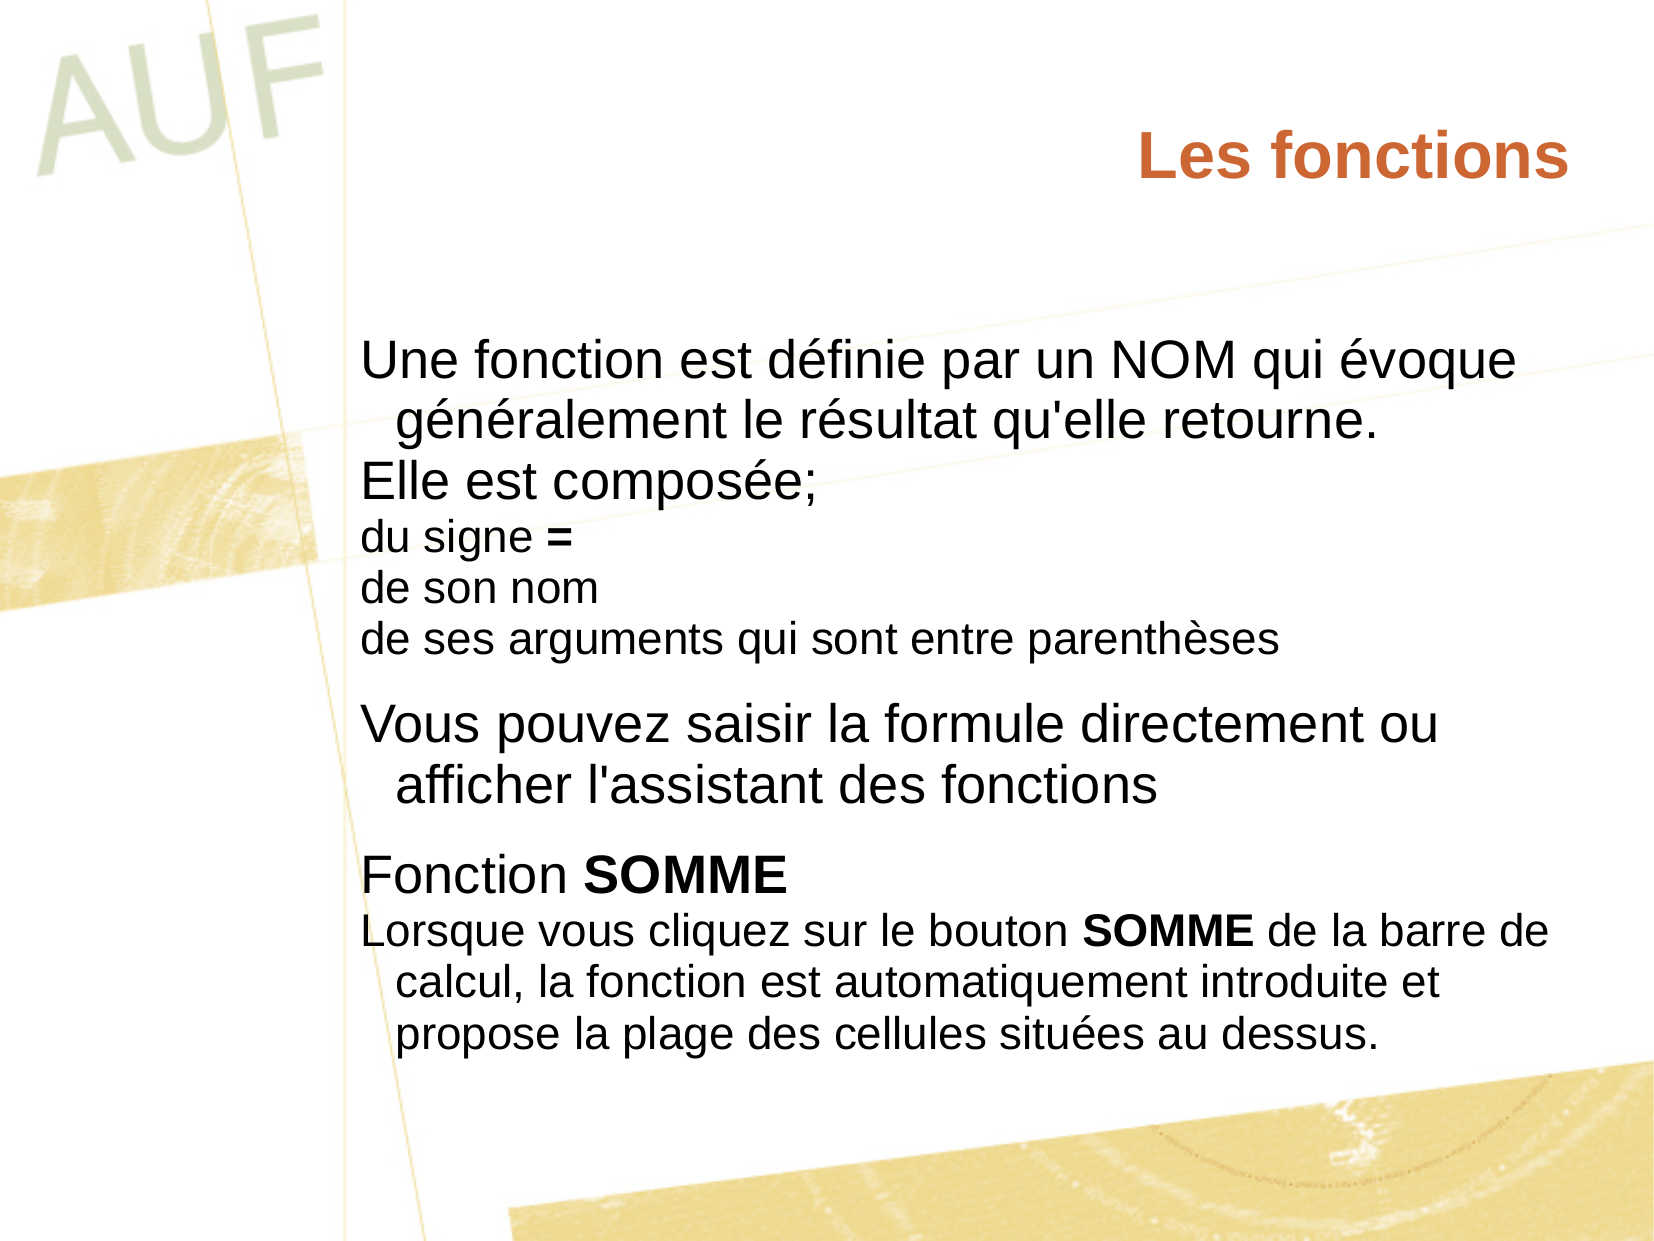

# Les fonctions
Une fonction est définie par un NOM qui évoque généralement le résultat qu'elle retourne.
Elle est composée;
du signe =
de son nom
de ses arguments qui sont entre parenthèses
Vous pouvez saisir la formule directement ou afficher l'assistant des fonctions
Fonction SOMME
Lorsque vous cliquez sur le bouton SOMME de la barre de calcul, la fonction est automatiquement introduite et propose la plage des cellules situées au dessus.